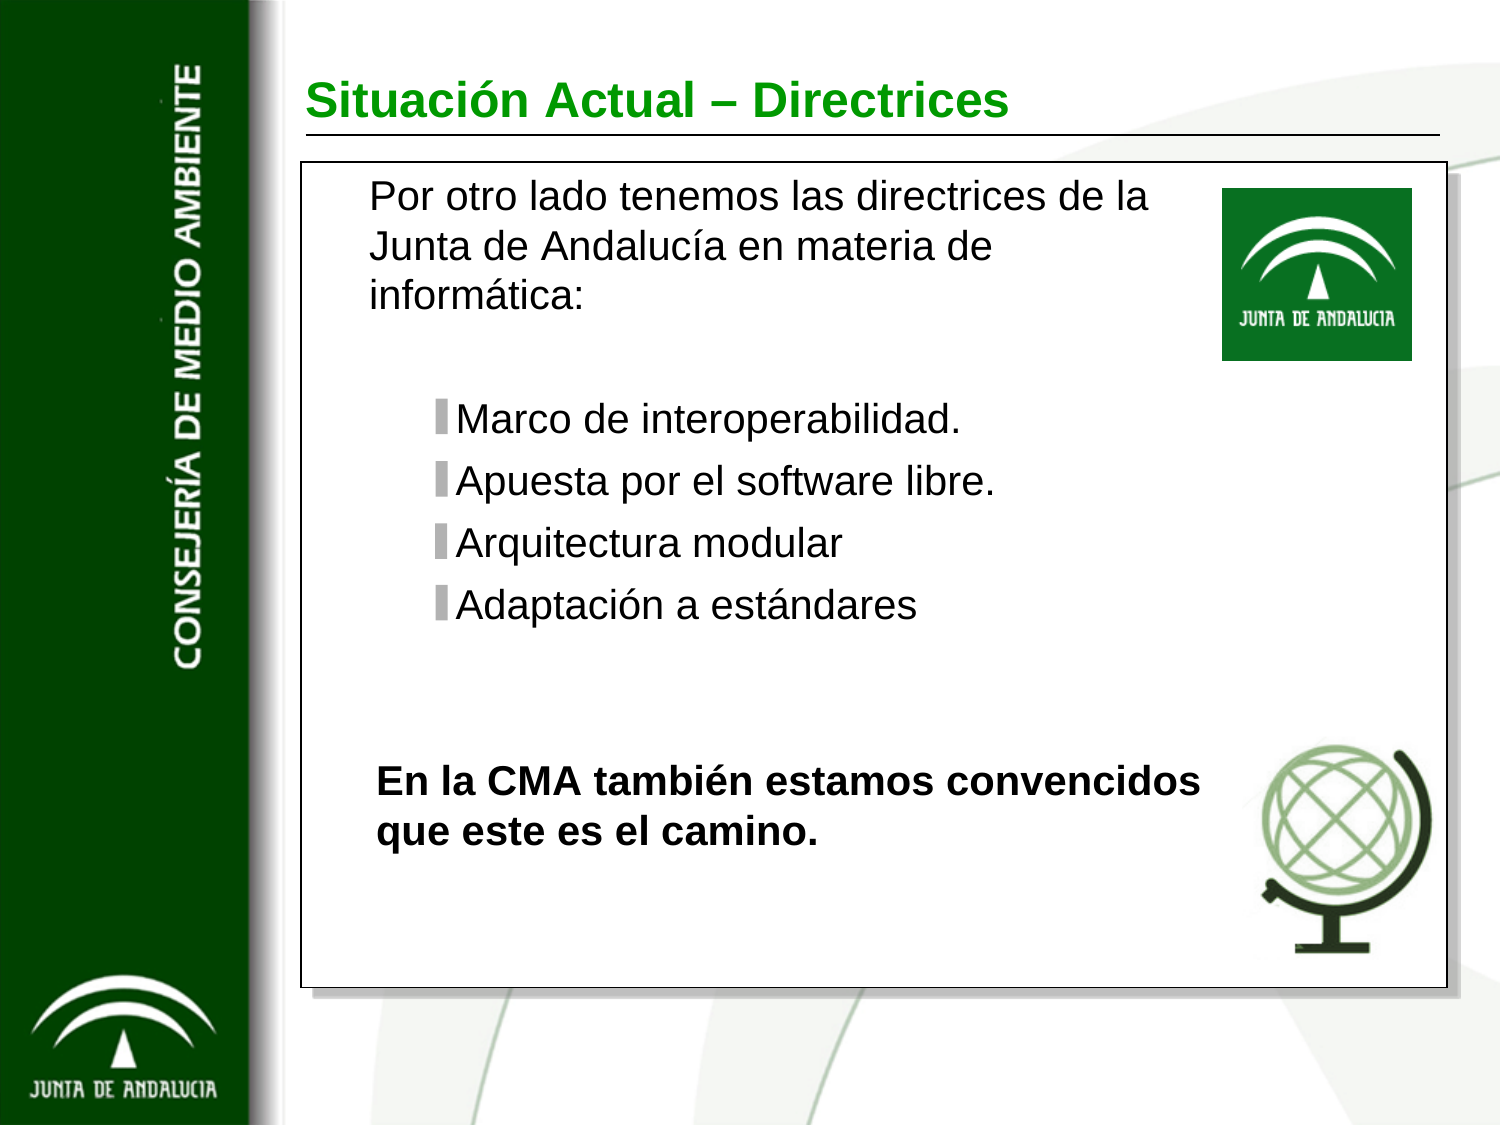

Situación Actual – Directrices
Por otro lado tenemos las directrices de la Junta de Andalucía en materia de informática:
 Marco de interoperabilidad.
 Apuesta por el software libre.
 Arquitectura modular
 Adaptación a estándares
En la CMA también estamos convencidos que este es el camino.